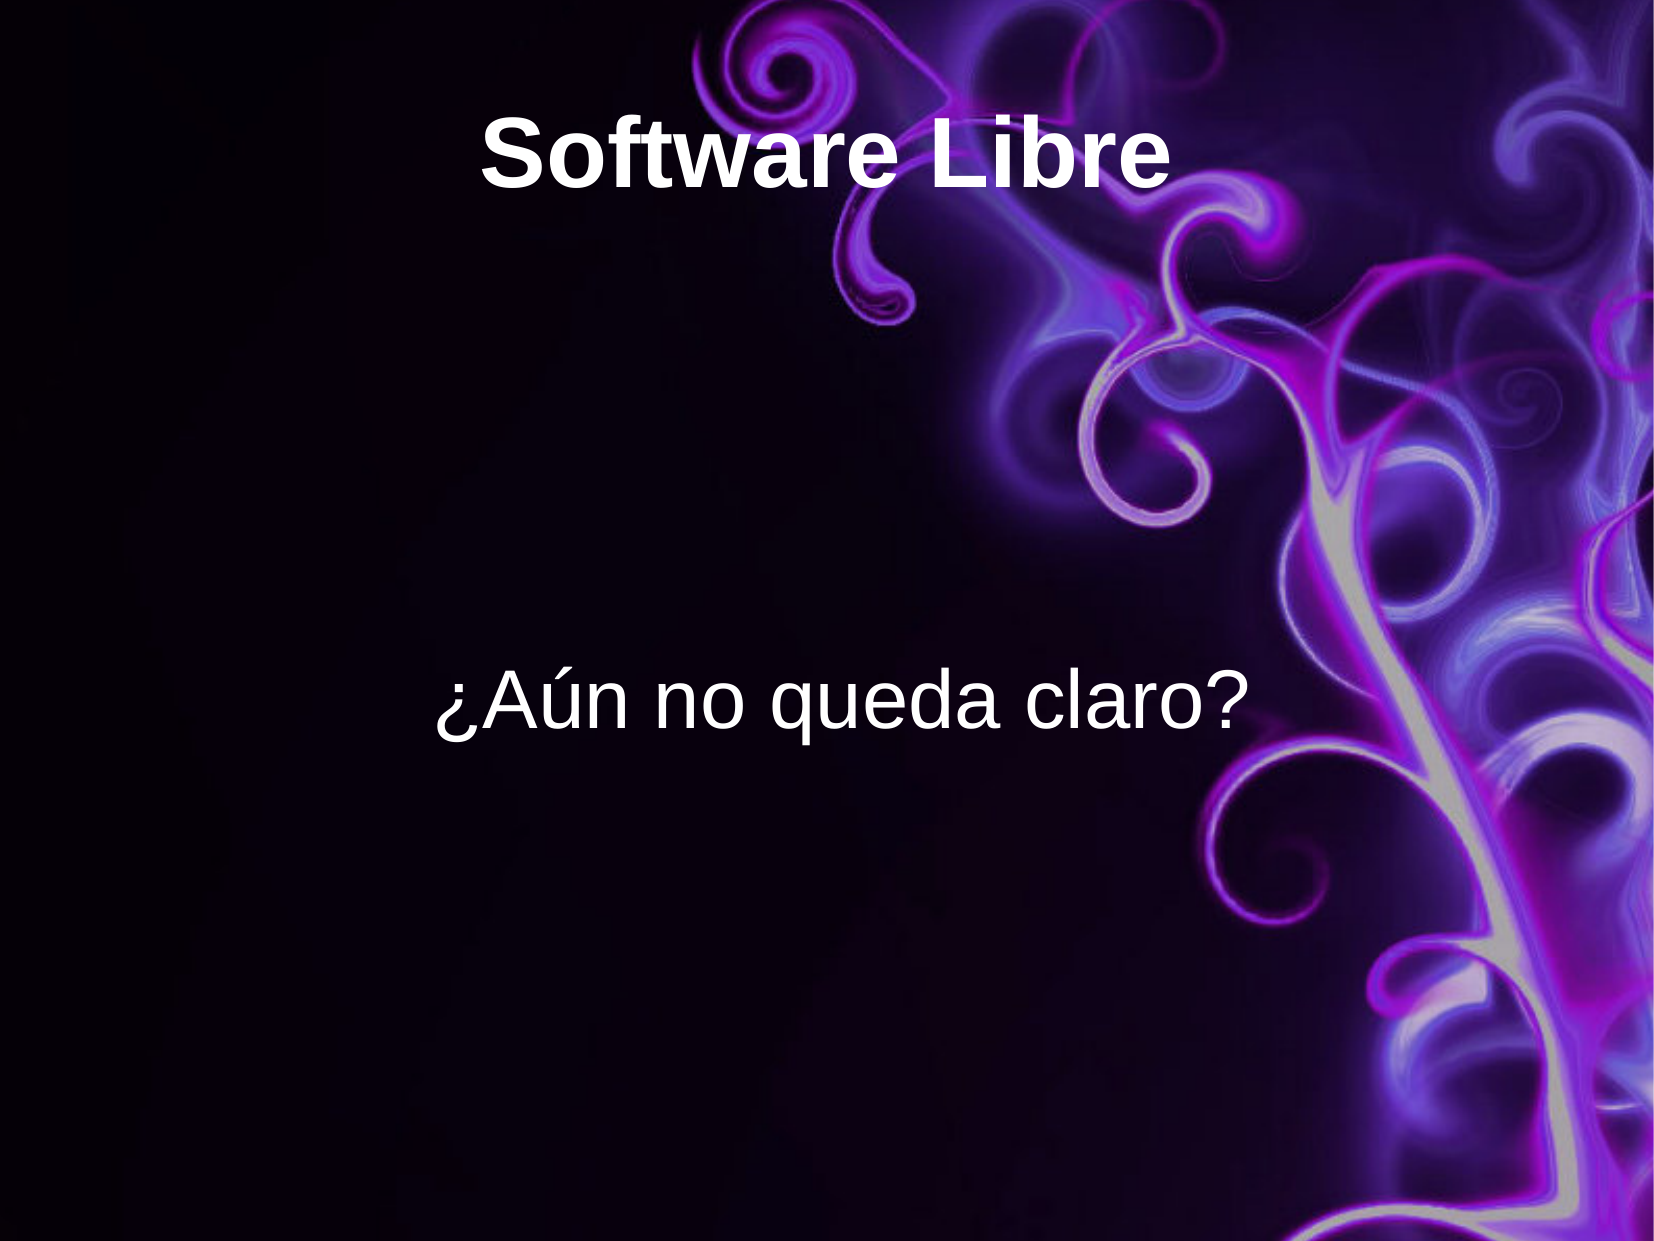

Software Libre
# ¿Aún no queda claro?